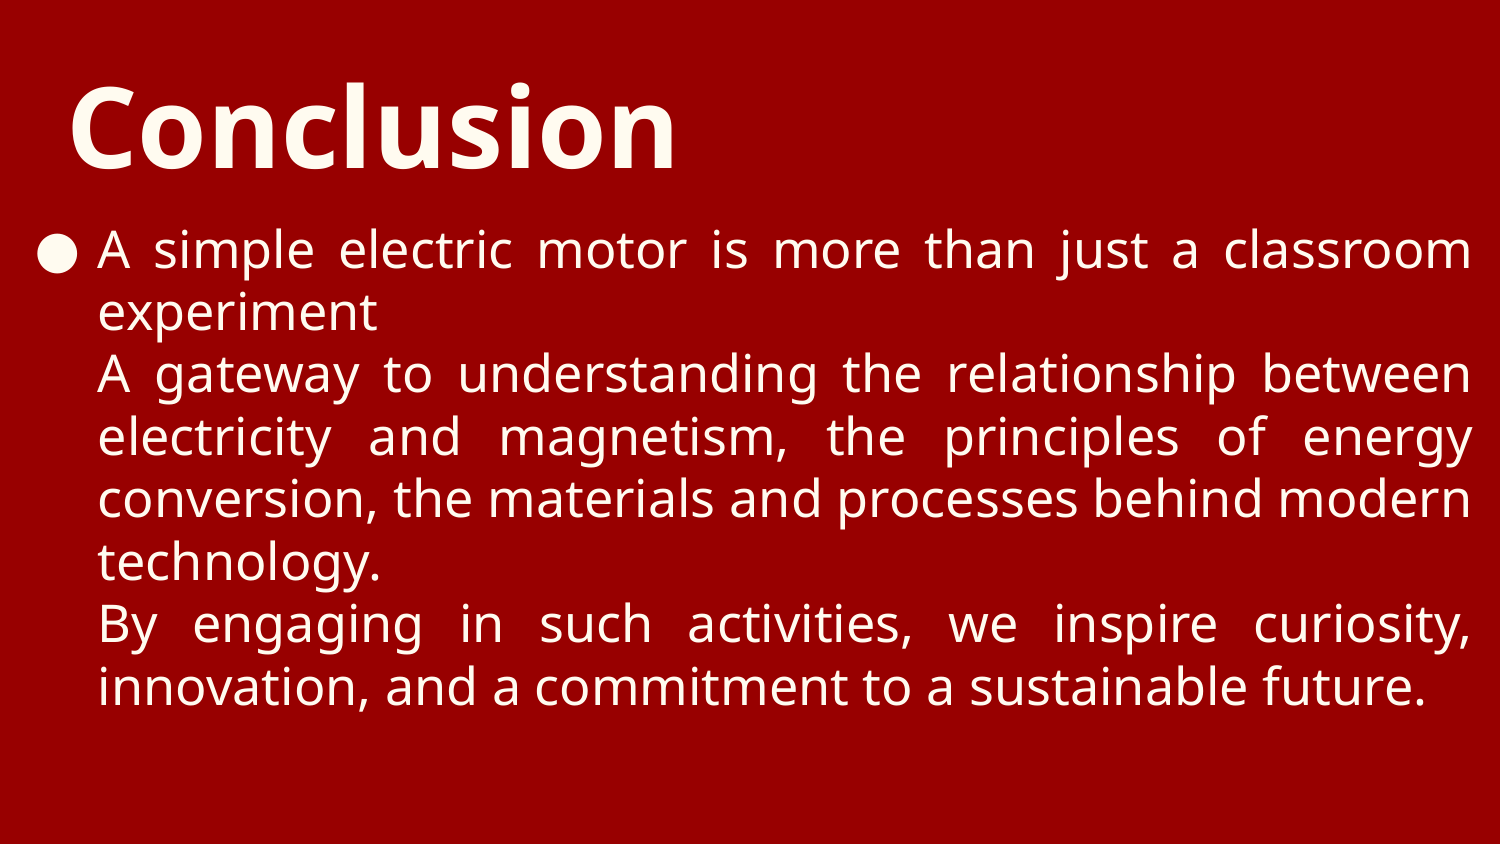

Conclusion
# A simple electric motor is more than just a classroom experiment A gateway to understanding the relationship between electricity and magnetism, the principles of energy conversion, the materials and processes behind modern technology. By engaging in such activities, we inspire curiosity, innovation, and a commitment to a sustainable future.